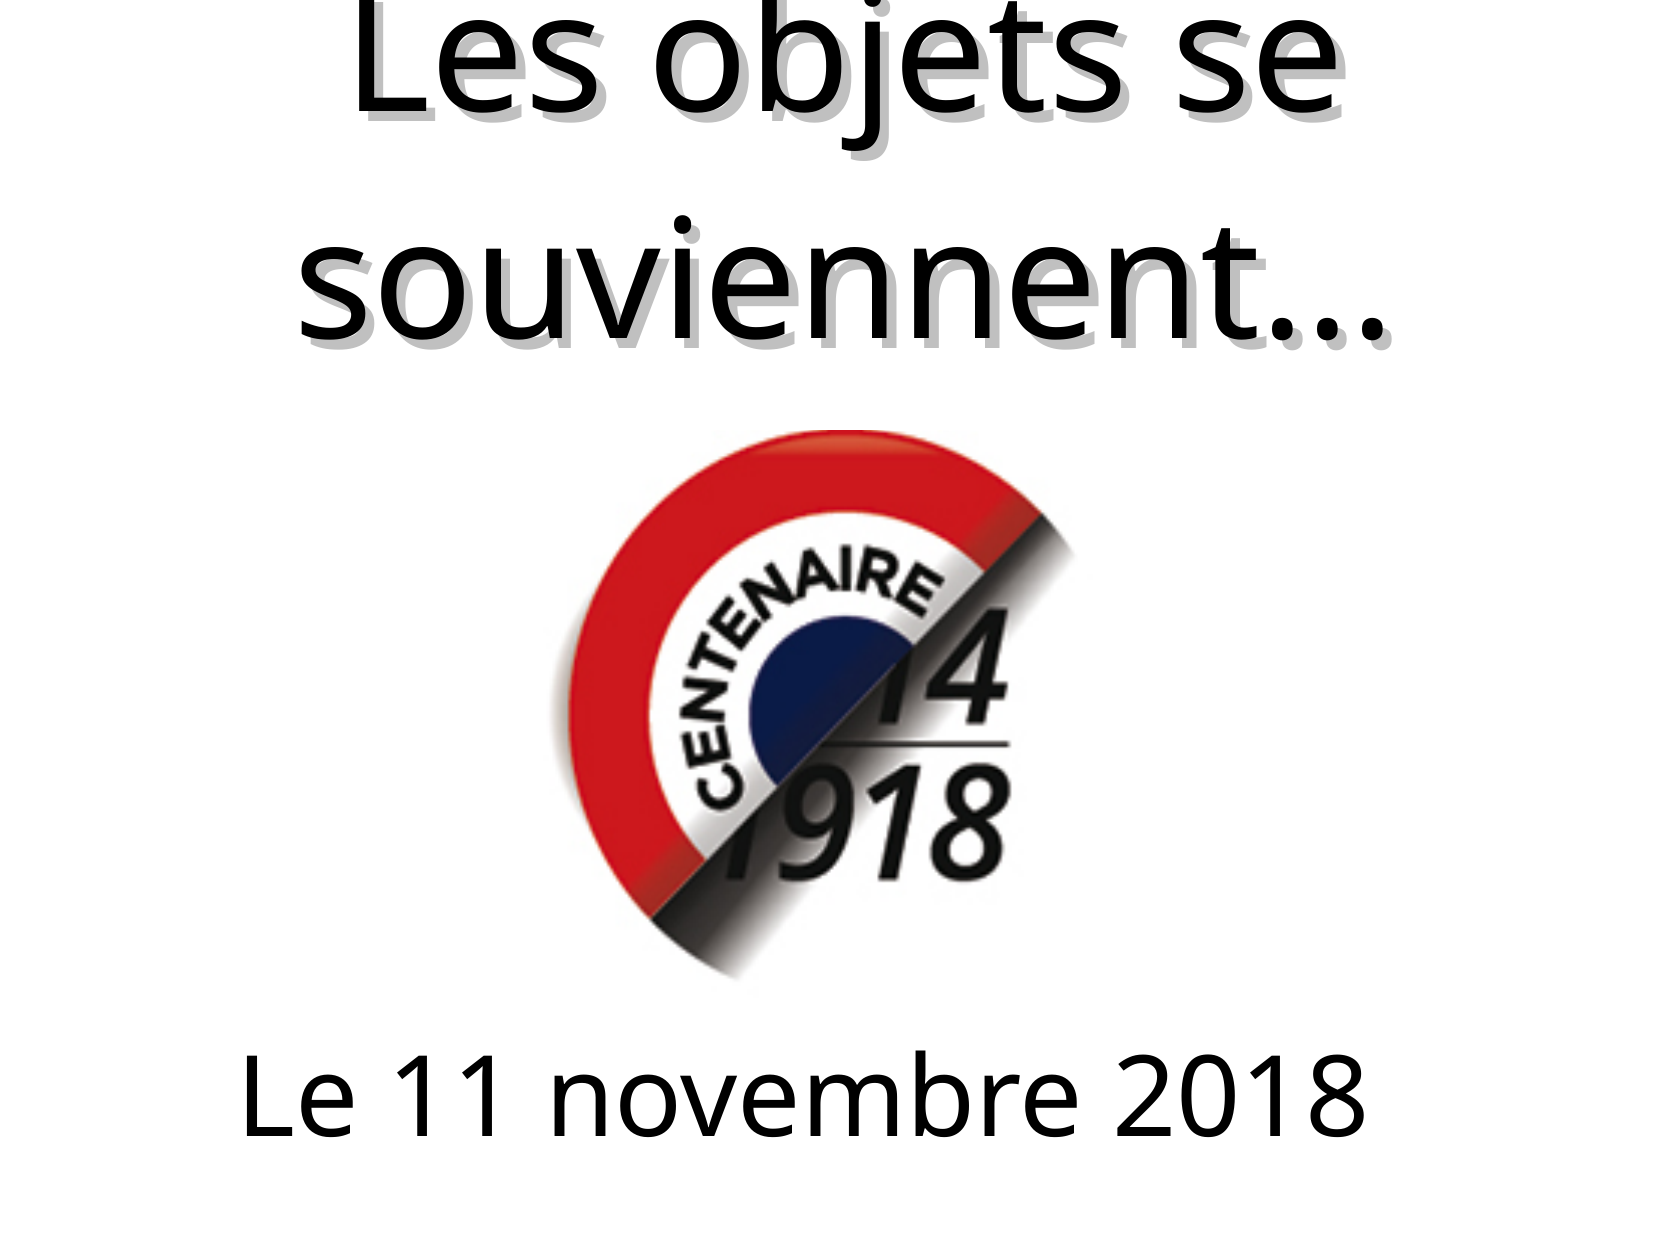

# Les objets se souviennent...
Le 11 novembre 2018